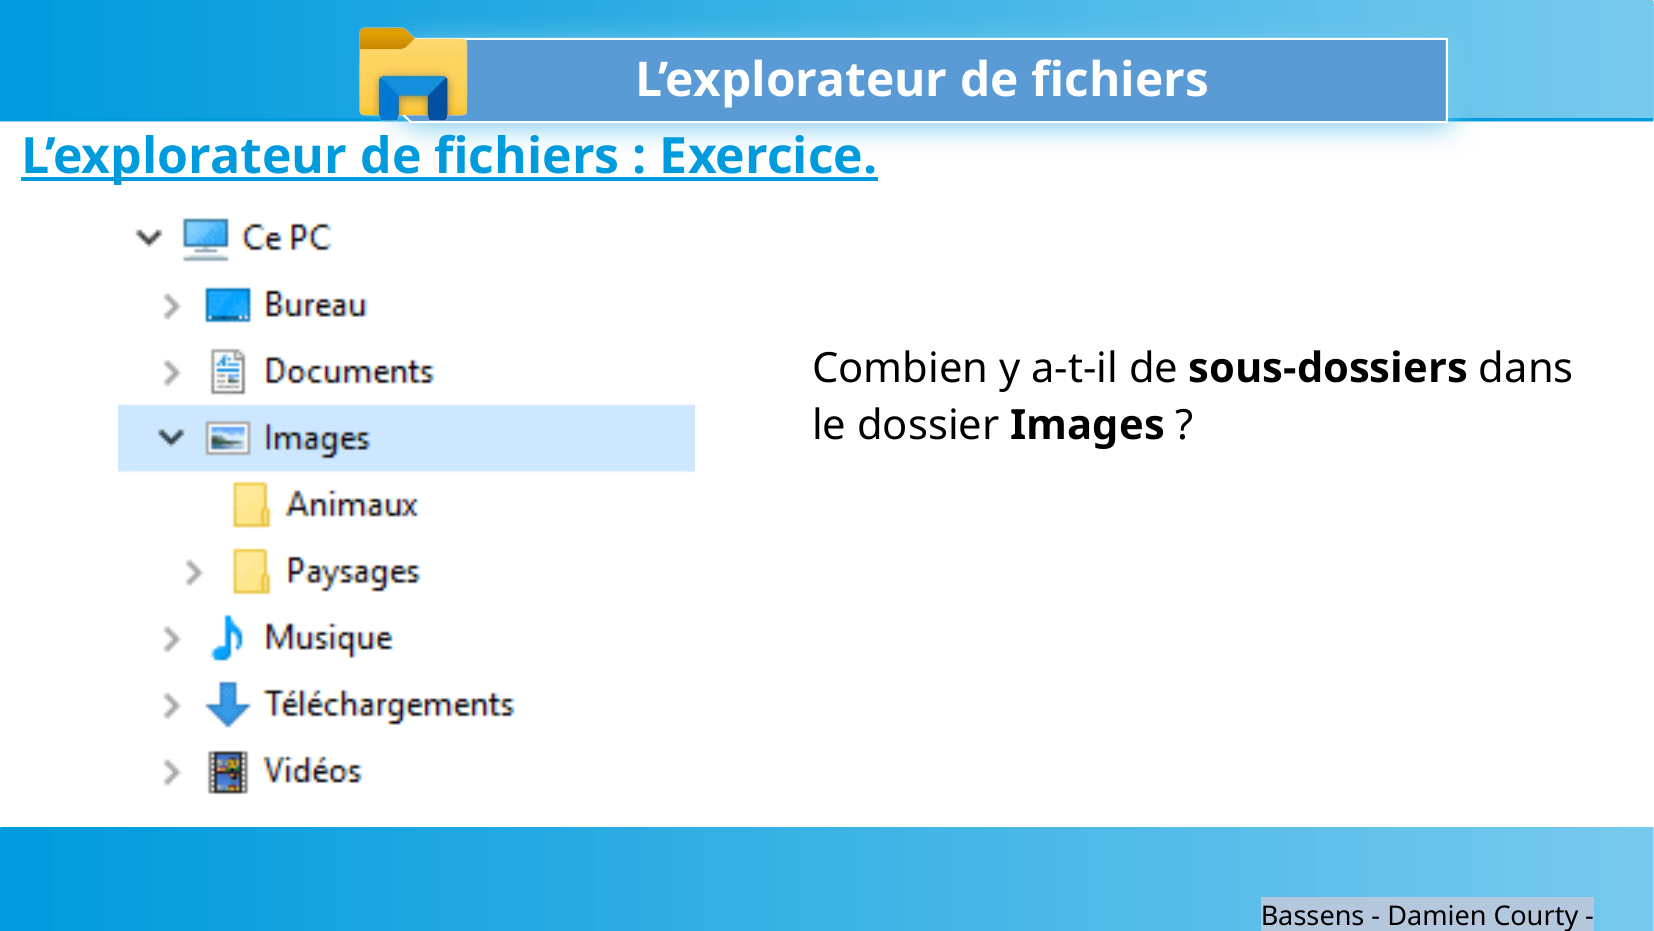

L’explorateur de fichiers
L’explorateur de fichiers : Exercice.
Combien y a-t-il de sous-dossiers dans le dossier Images ?
Bassens - Damien Courty - 2024